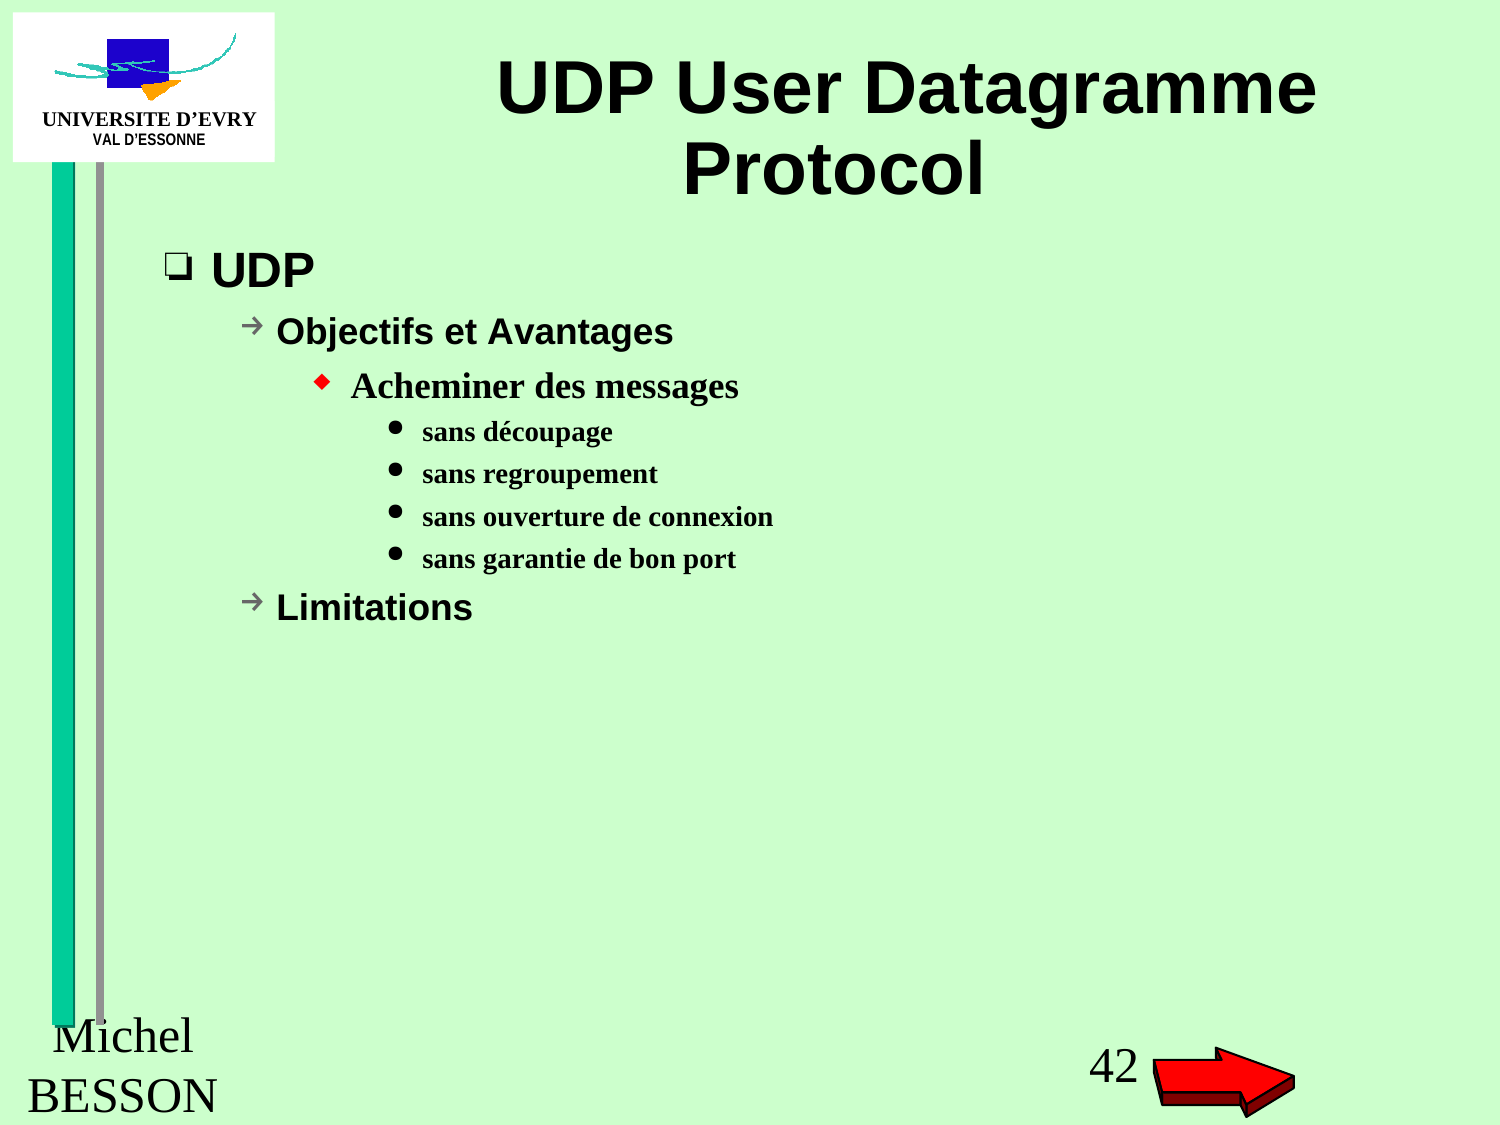

# UDP User Datagramme Protocol
UDP
Objectifs et Avantages
Acheminer des messages
 sans découpage
 sans regroupement
 sans ouverture de connexion
 sans garantie de bon port
Limitations
42